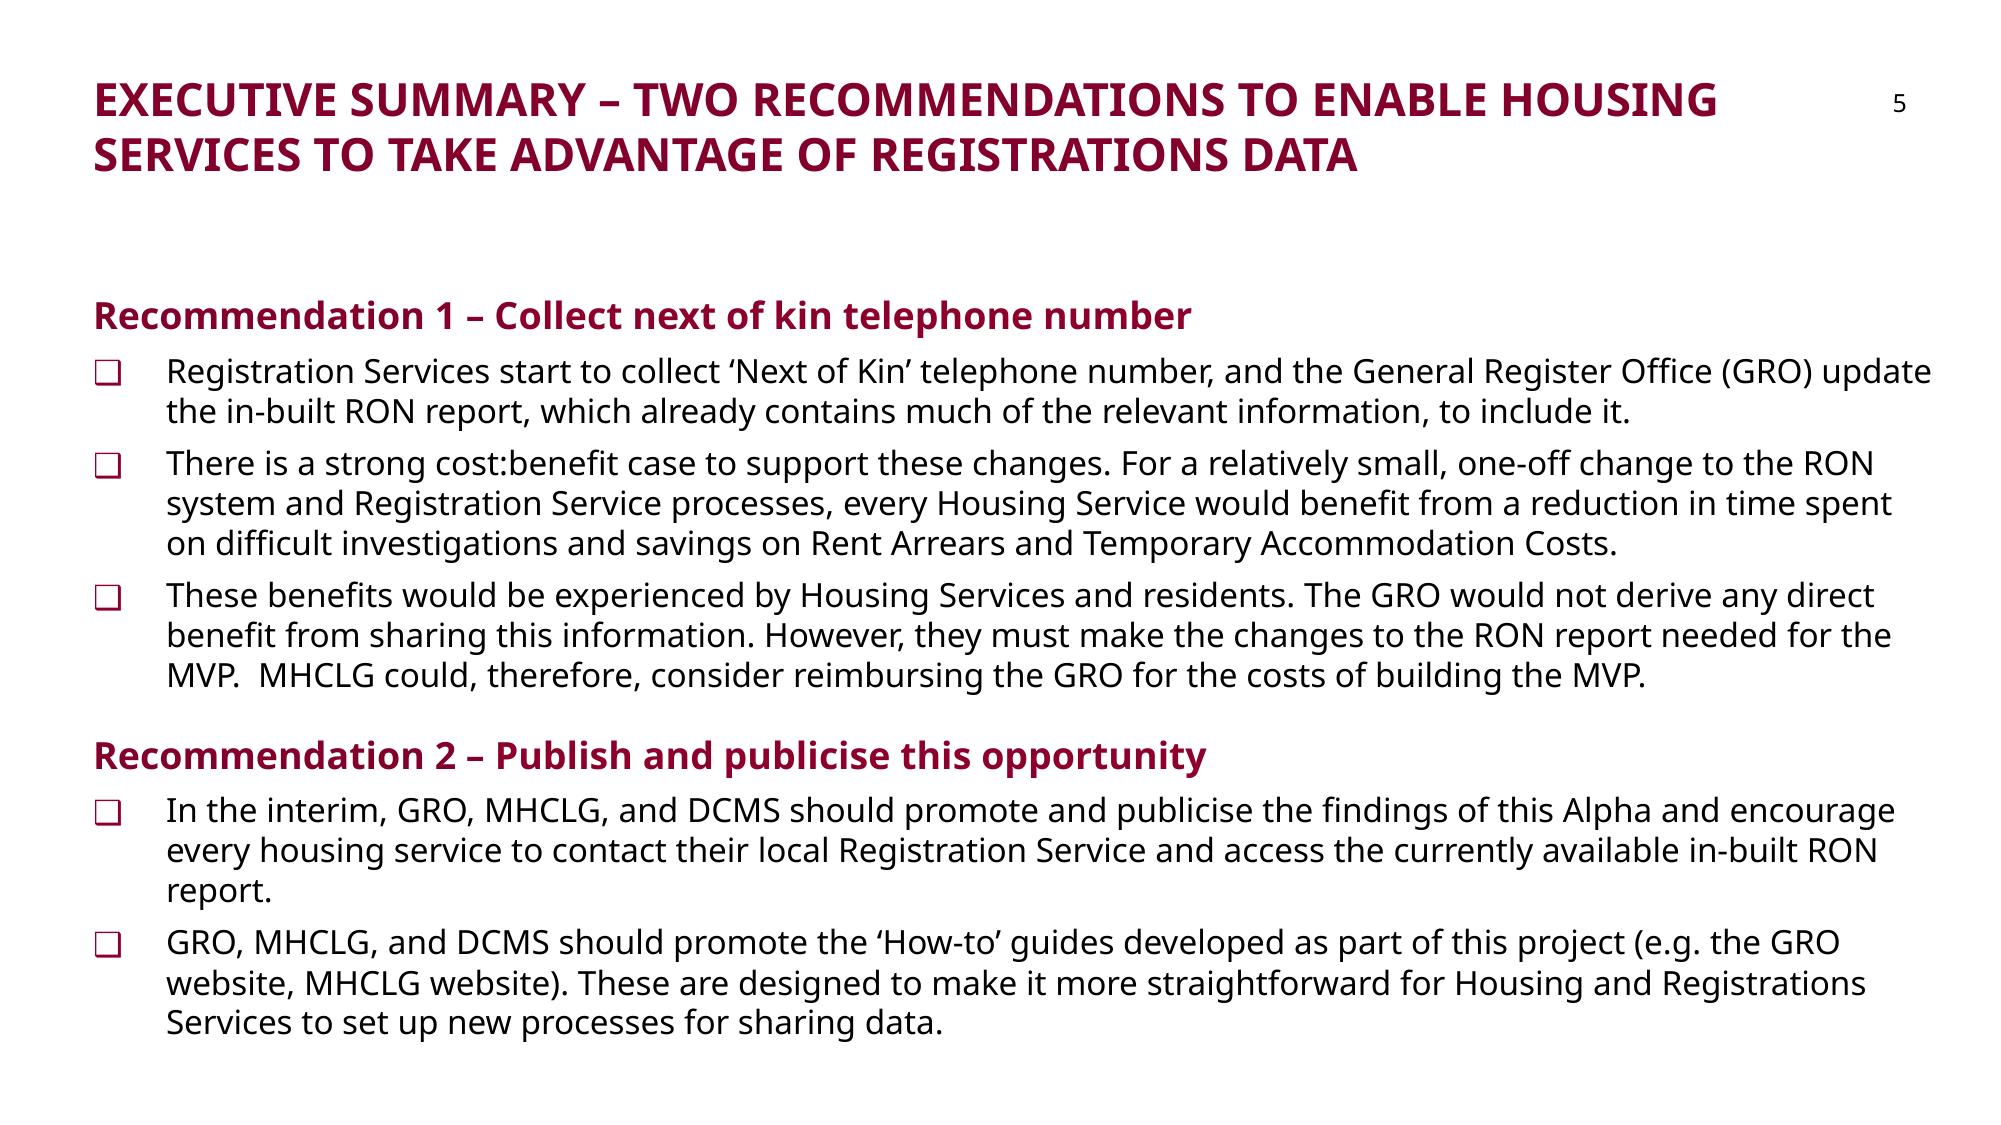

# EXECUTIVE SUMMARY – TWO RECOMMENDATIONS TO ENABLE HOUSING SERVICES TO TAKE ADVANTAGE OF REGISTRATIONS DATA
Recommendation 1 – Collect next of kin telephone number
Registration Services start to collect ‘Next of Kin’ telephone number, and the General Register Office (GRO) update the in-built RON report, which already contains much of the relevant information, to include it.
There is a strong cost:benefit case to support these changes. For a relatively small, one-off change to the RON system and Registration Service processes, every Housing Service would benefit from a reduction in time spent on difficult investigations and savings on Rent Arrears and Temporary Accommodation Costs.
These benefits would be experienced by Housing Services and residents. The GRO would not derive any direct benefit from sharing this information. However, they must make the changes to the RON report needed for the MVP. MHCLG could, therefore, consider reimbursing the GRO for the costs of building the MVP.
Recommendation 2 – Publish and publicise this opportunity
In the interim, GRO, MHCLG, and DCMS should promote and publicise the findings of this Alpha and encourage every housing service to contact their local Registration Service and access the currently available in-built RON report.
GRO, MHCLG, and DCMS should promote the ‘How-to’ guides developed as part of this project (e.g. the GRO website, MHCLG website). These are designed to make it more straightforward for Housing and Registrations Services to set up new processes for sharing data.